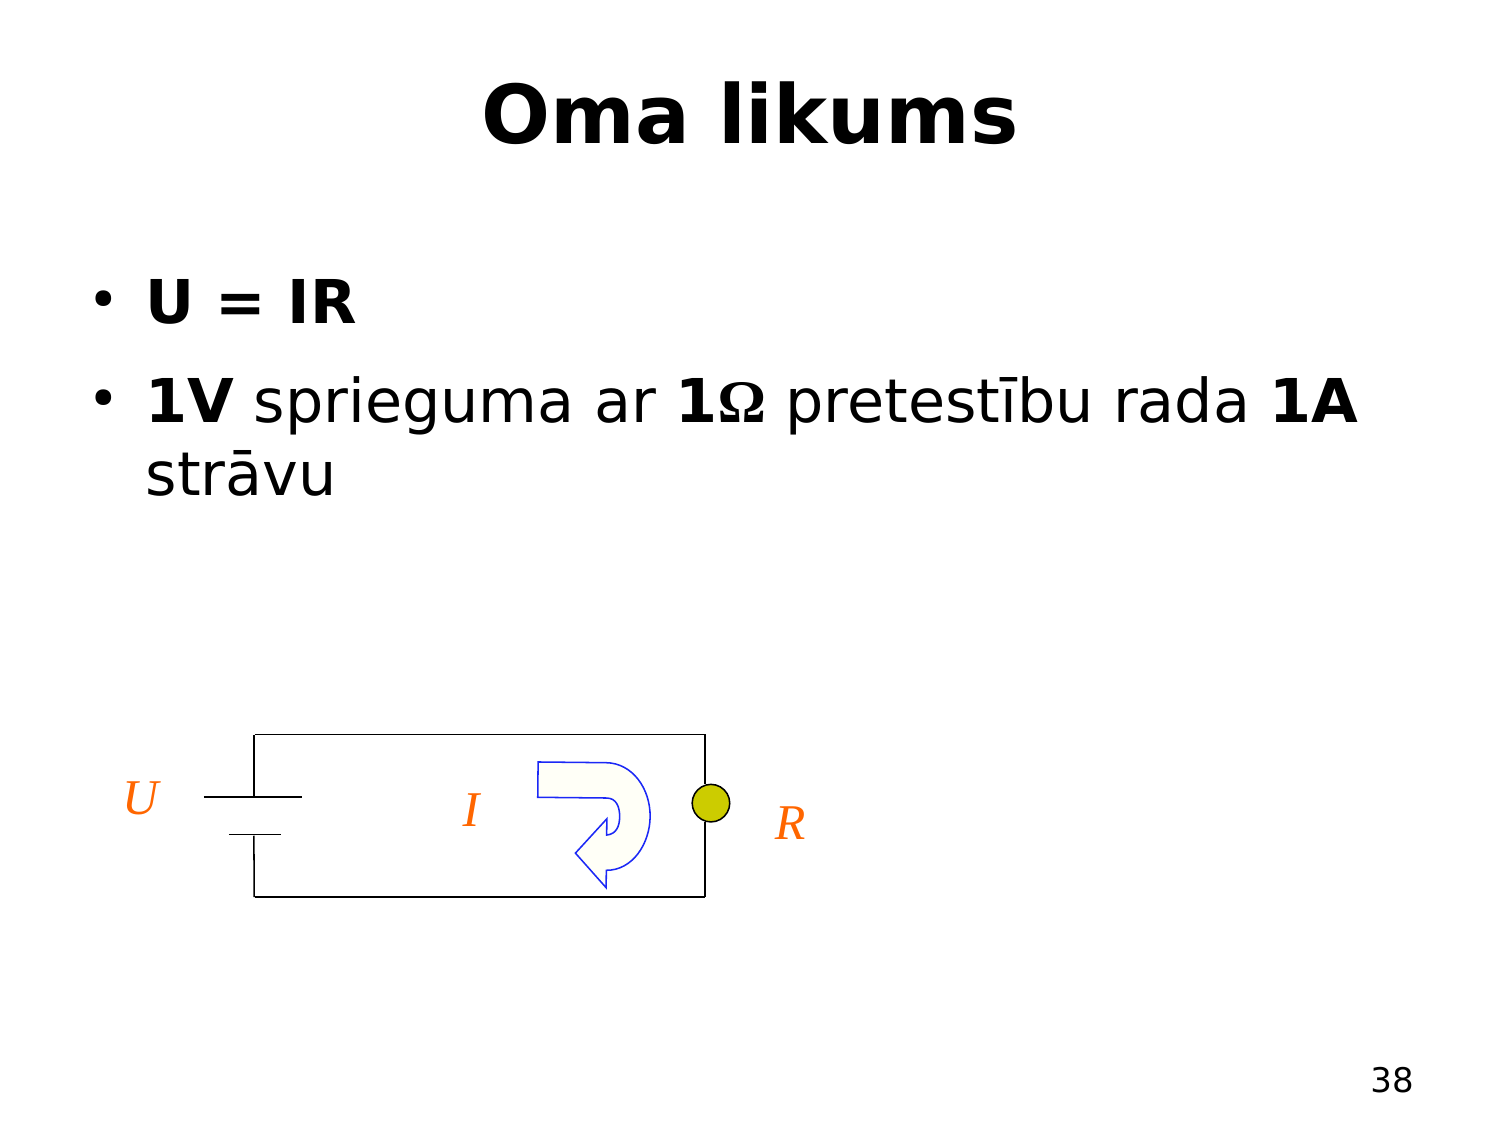

# Oma likums
U = IR
1V sprieguma ar 1Ω pretestību rada 1A strāvu
U
I
R